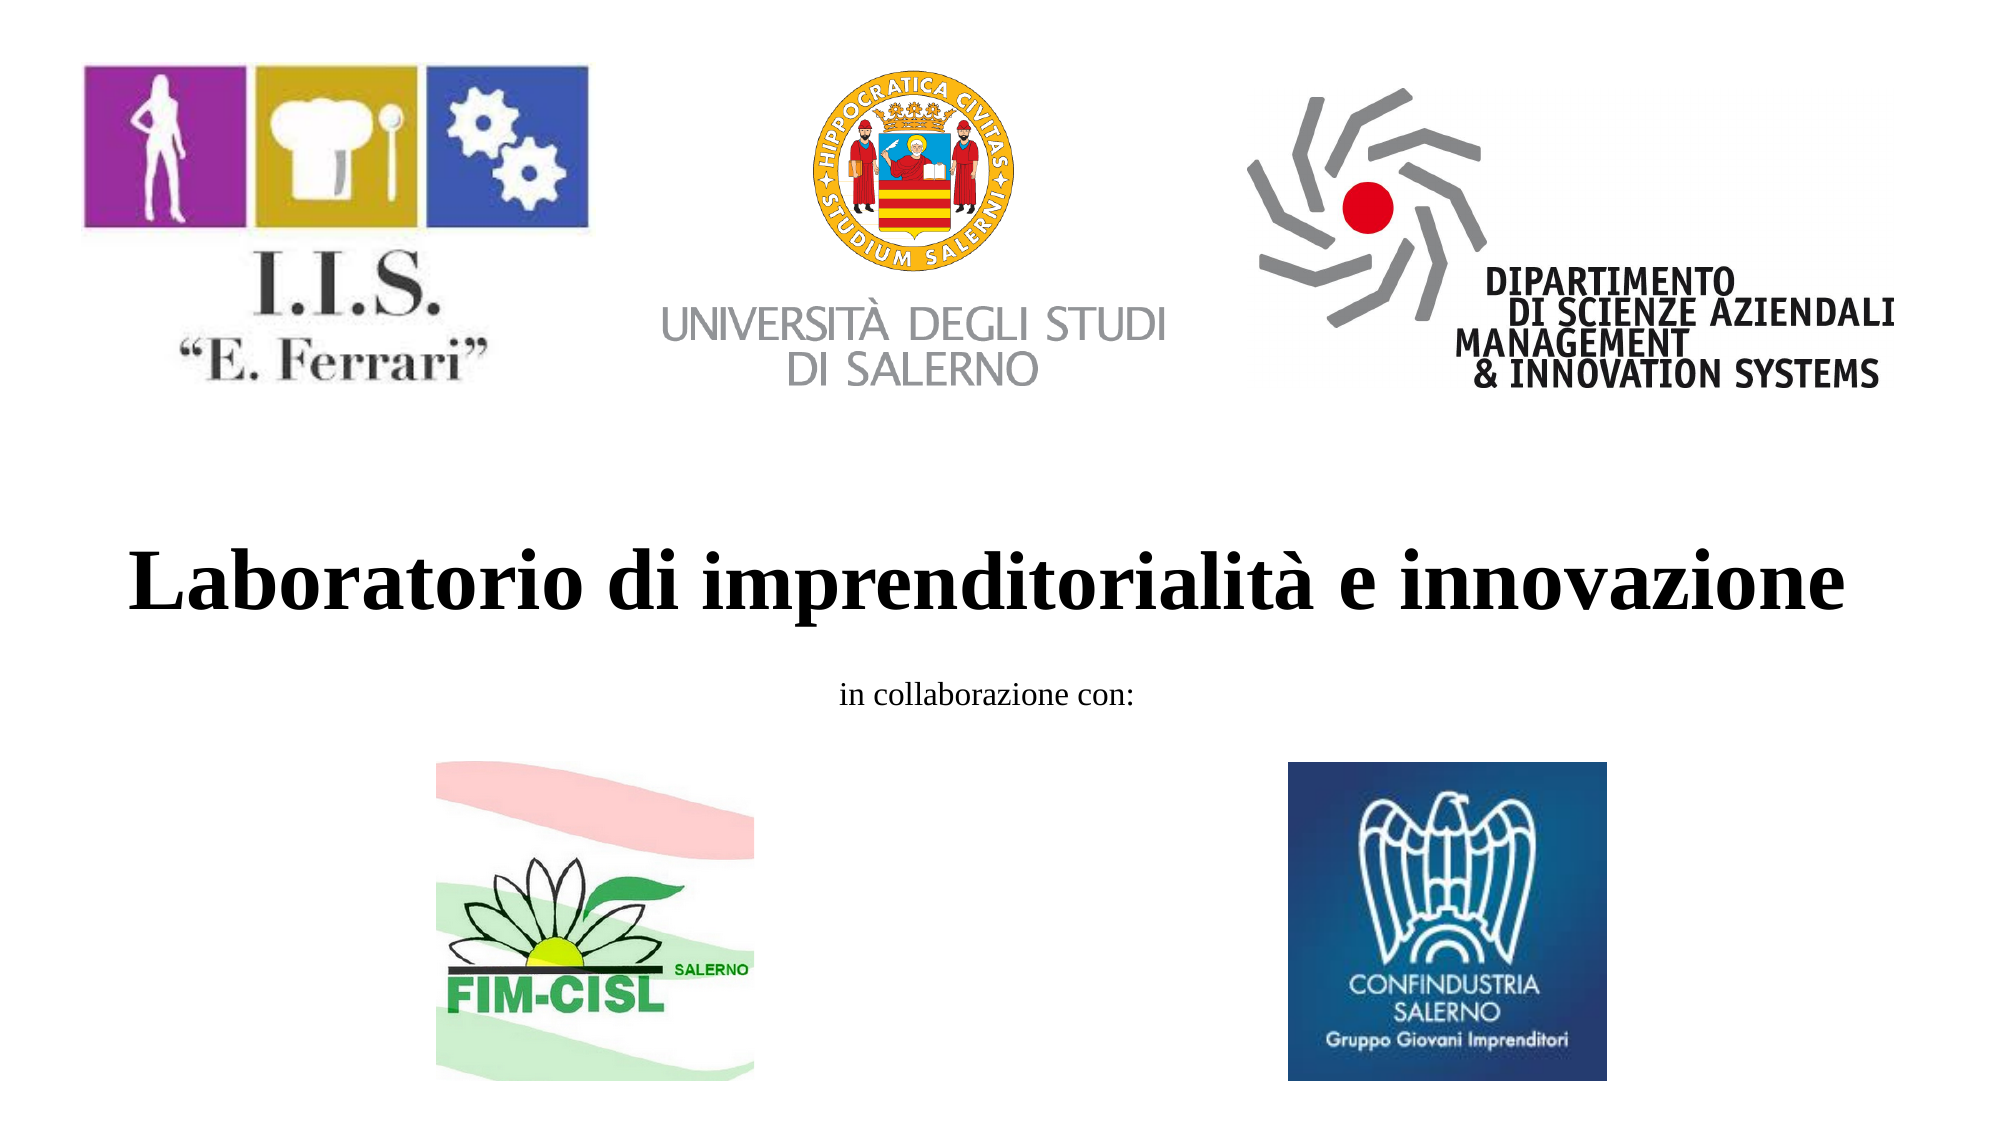

Laboratorio di imprenditorialità e innovazione
in collaborazione con: